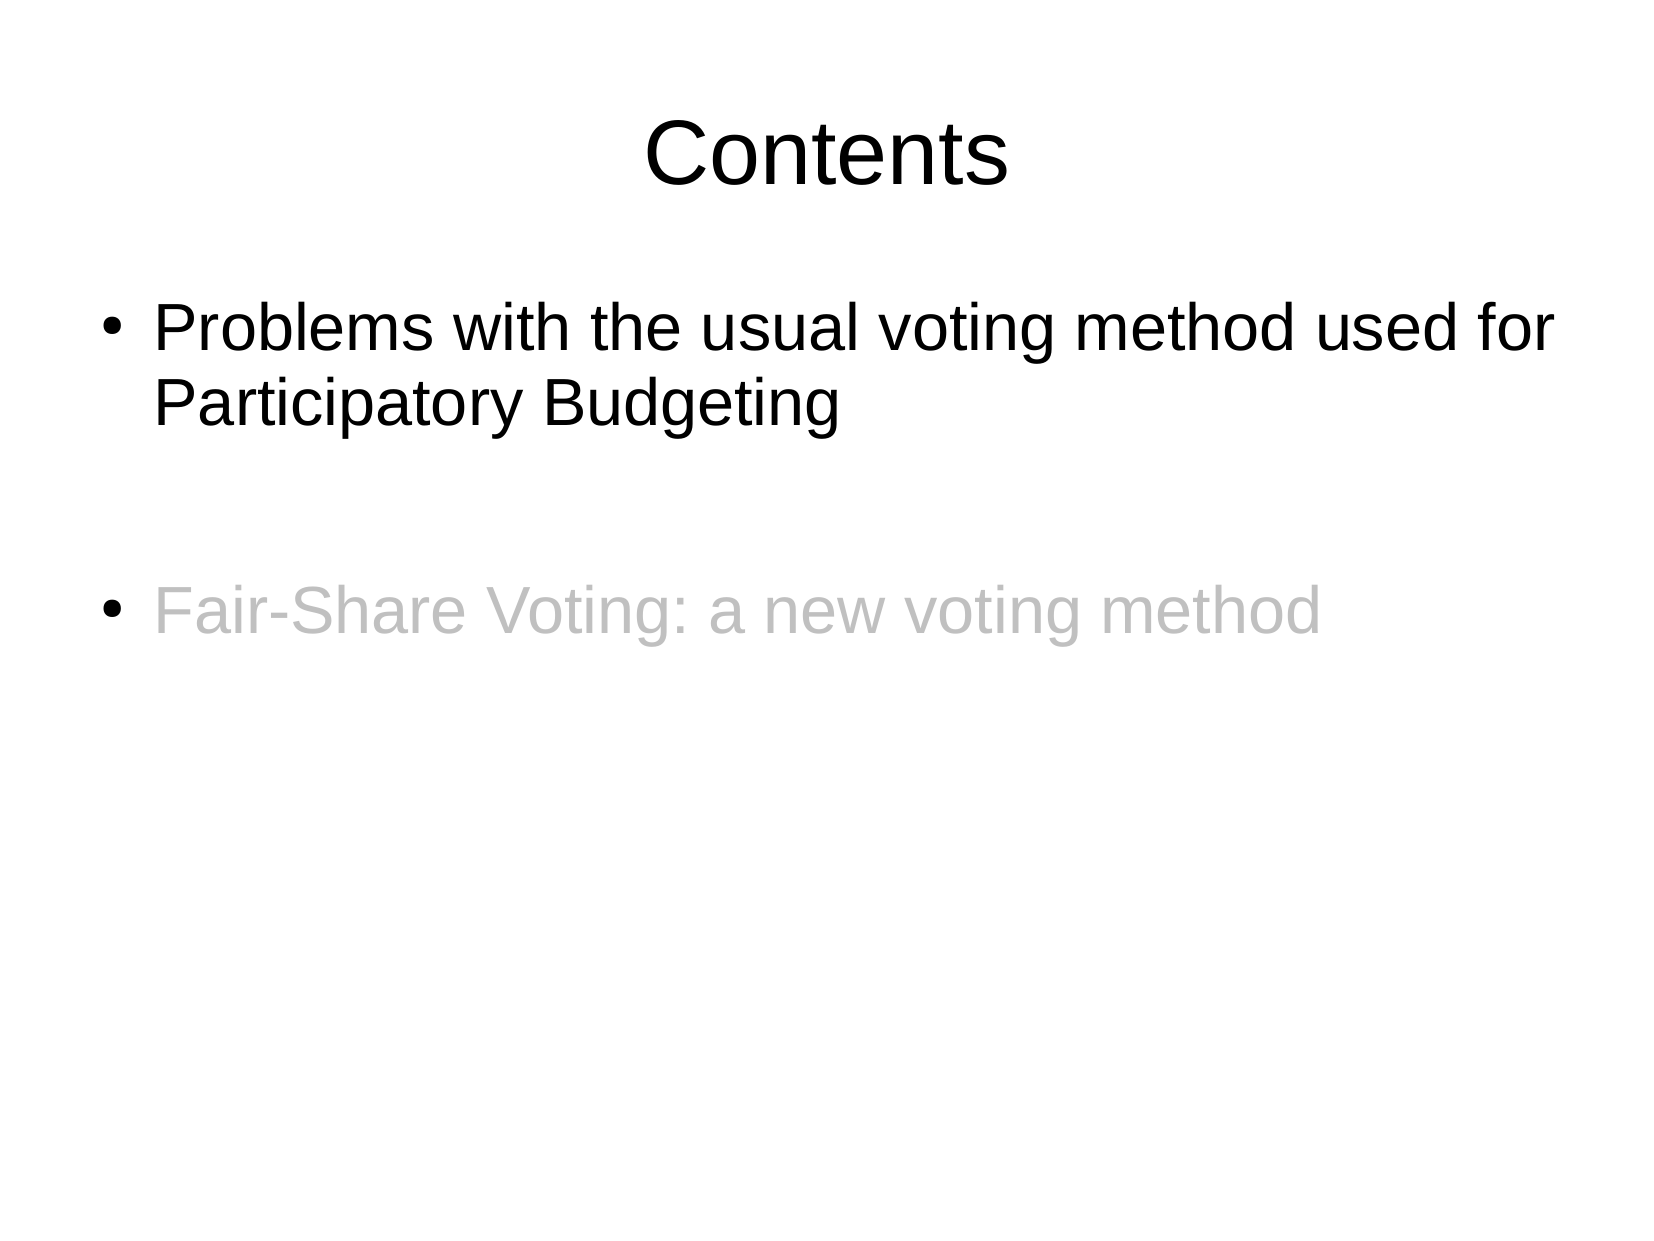

# Contents
Problems with the usual voting method used for Participatory Budgeting
Fair-Share Voting: a new voting method